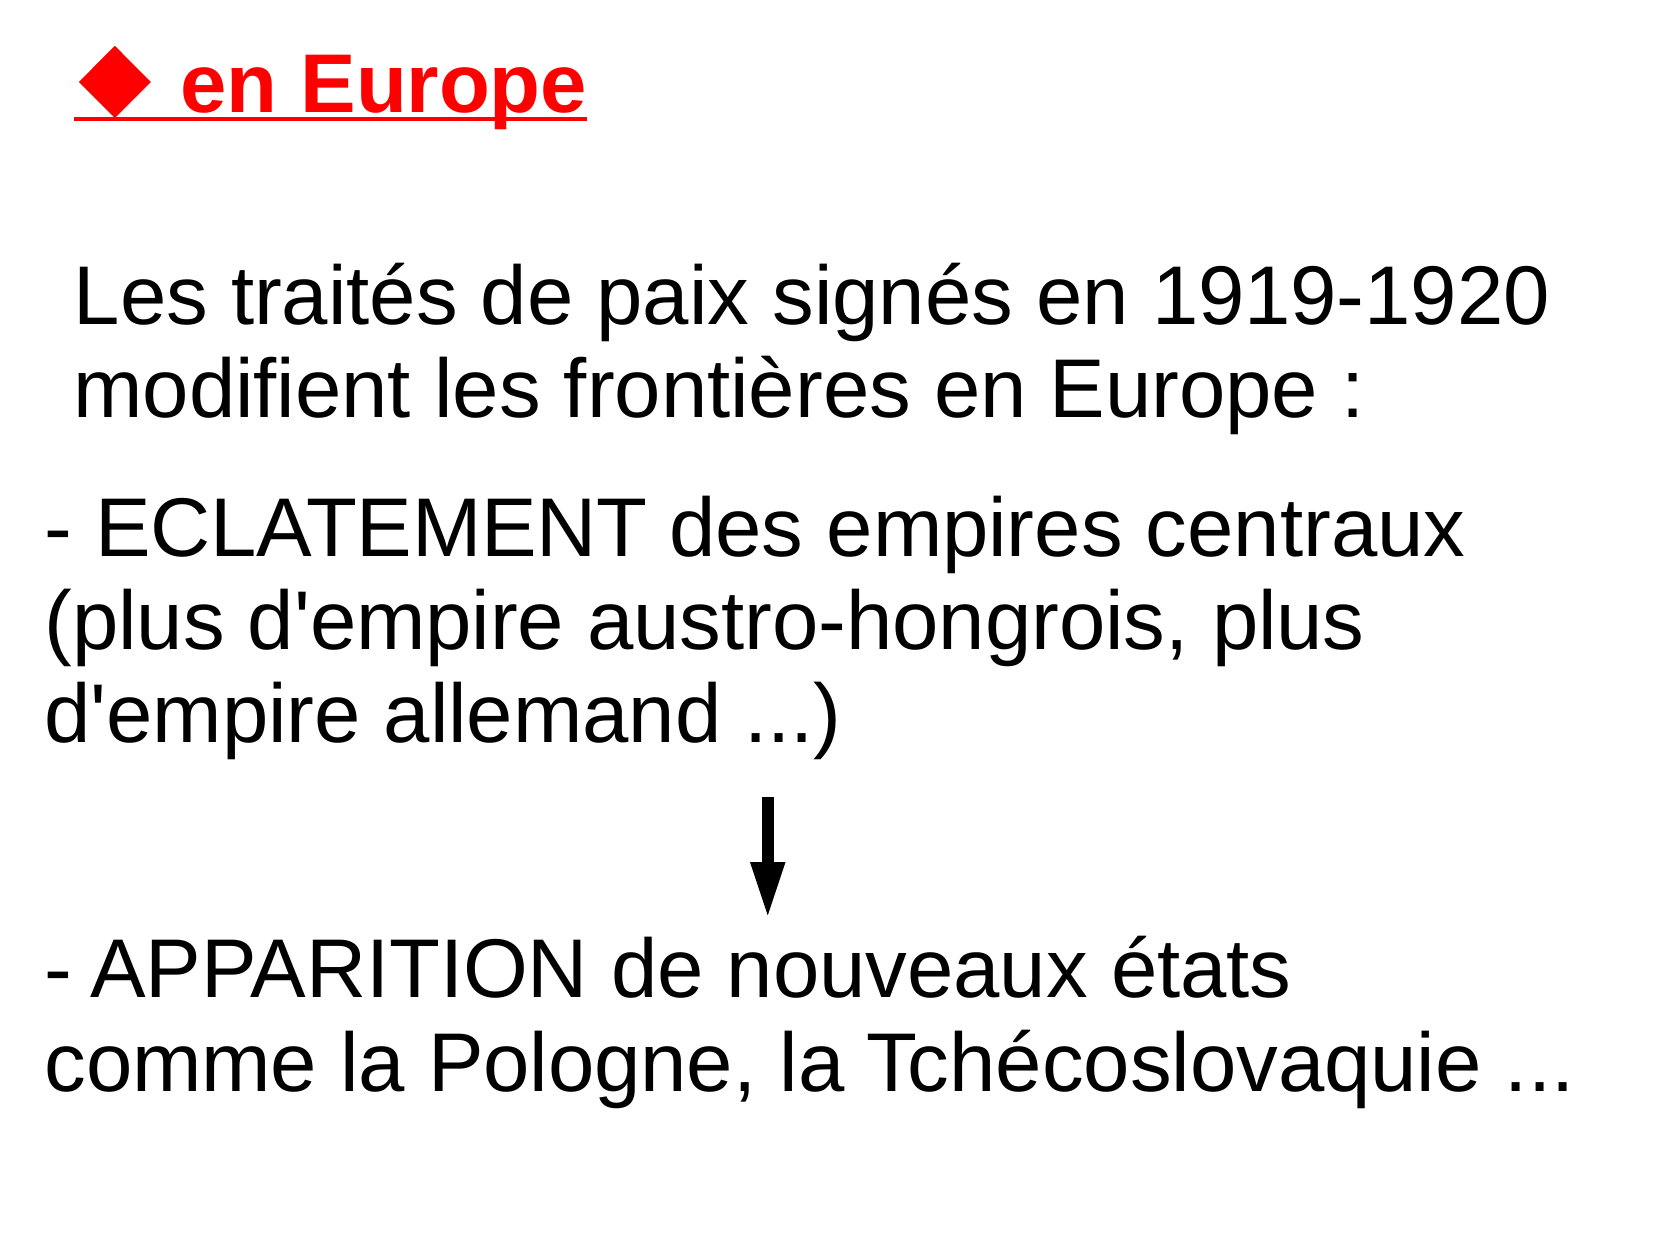

 en Europe
Les traités de paix signés en 1919-1920 modifient les frontières en Europe :
- ECLATEMENT des empires centraux (plus d'empire austro-hongrois, plus d'empire allemand ...)
- APPARITION de nouveaux états comme la Pologne, la Tchécoslovaquie ...